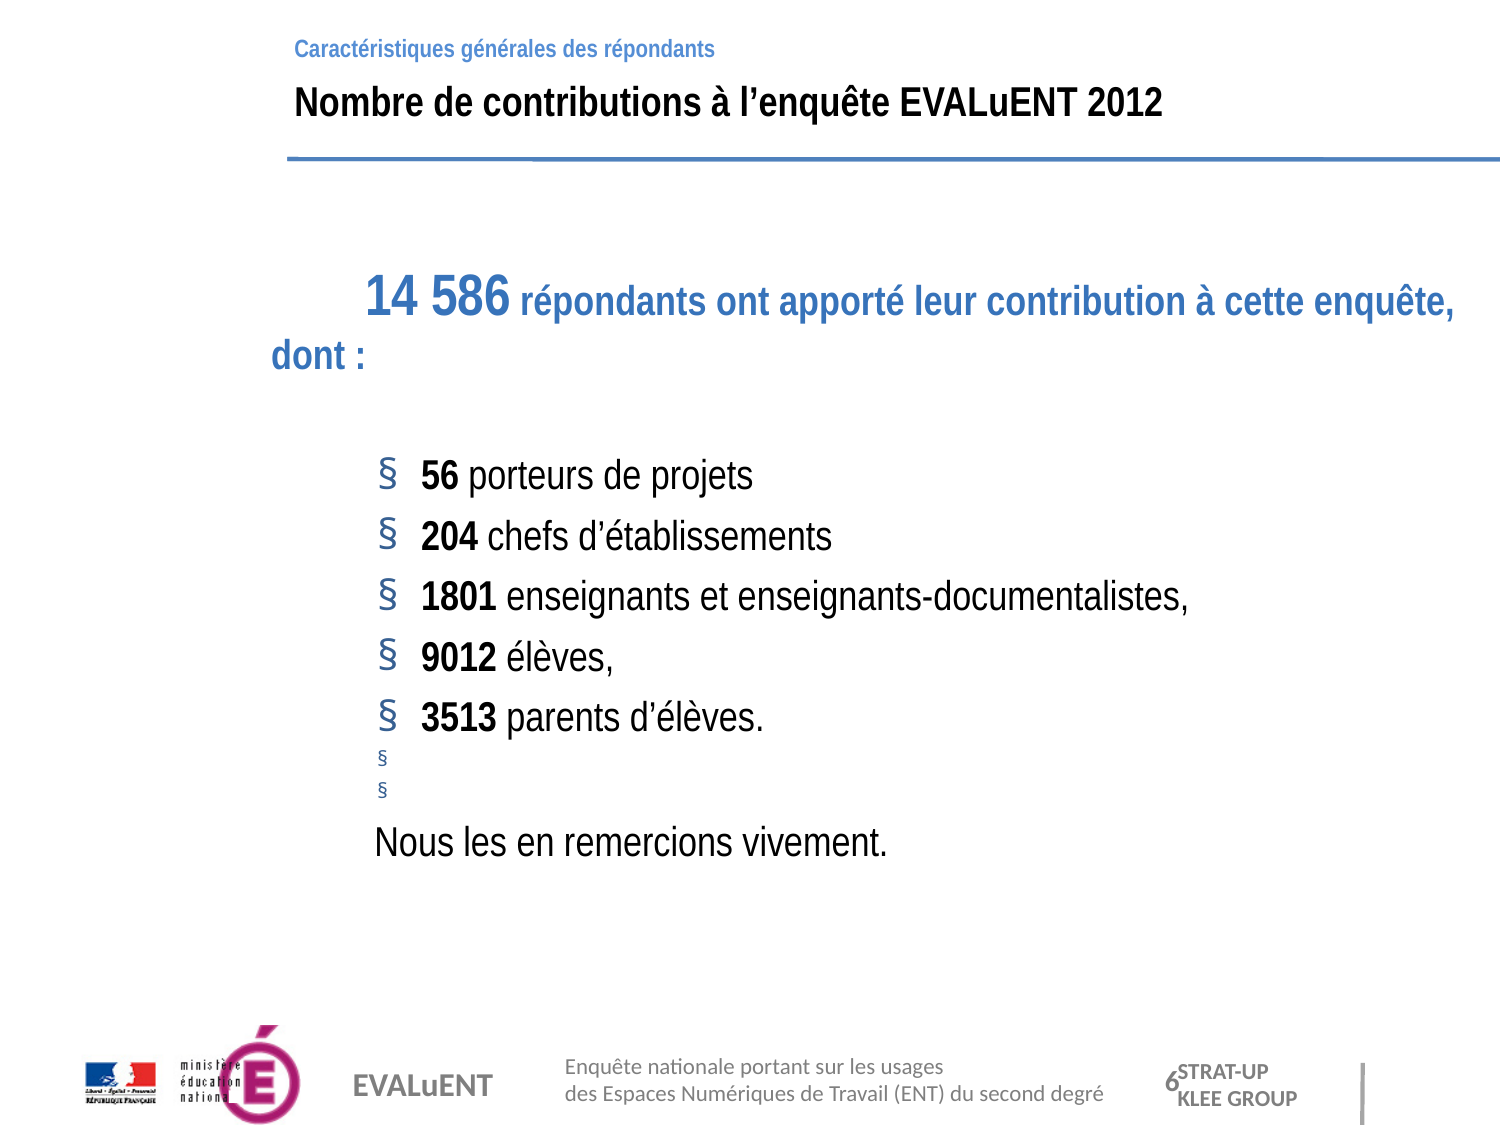

Caractéristiques générales des répondants
Nombre de contributions à l’enquête EVALuENT 2012
	 14 586 répondants ont apporté leur contribution à cette enquête, dont :
56 porteurs de projets
204 chefs d’établissements
1801 enseignants et enseignants-documentalistes,
9012 élèves,
3513 parents d’élèves.
	 Nous les en remercions vivement.